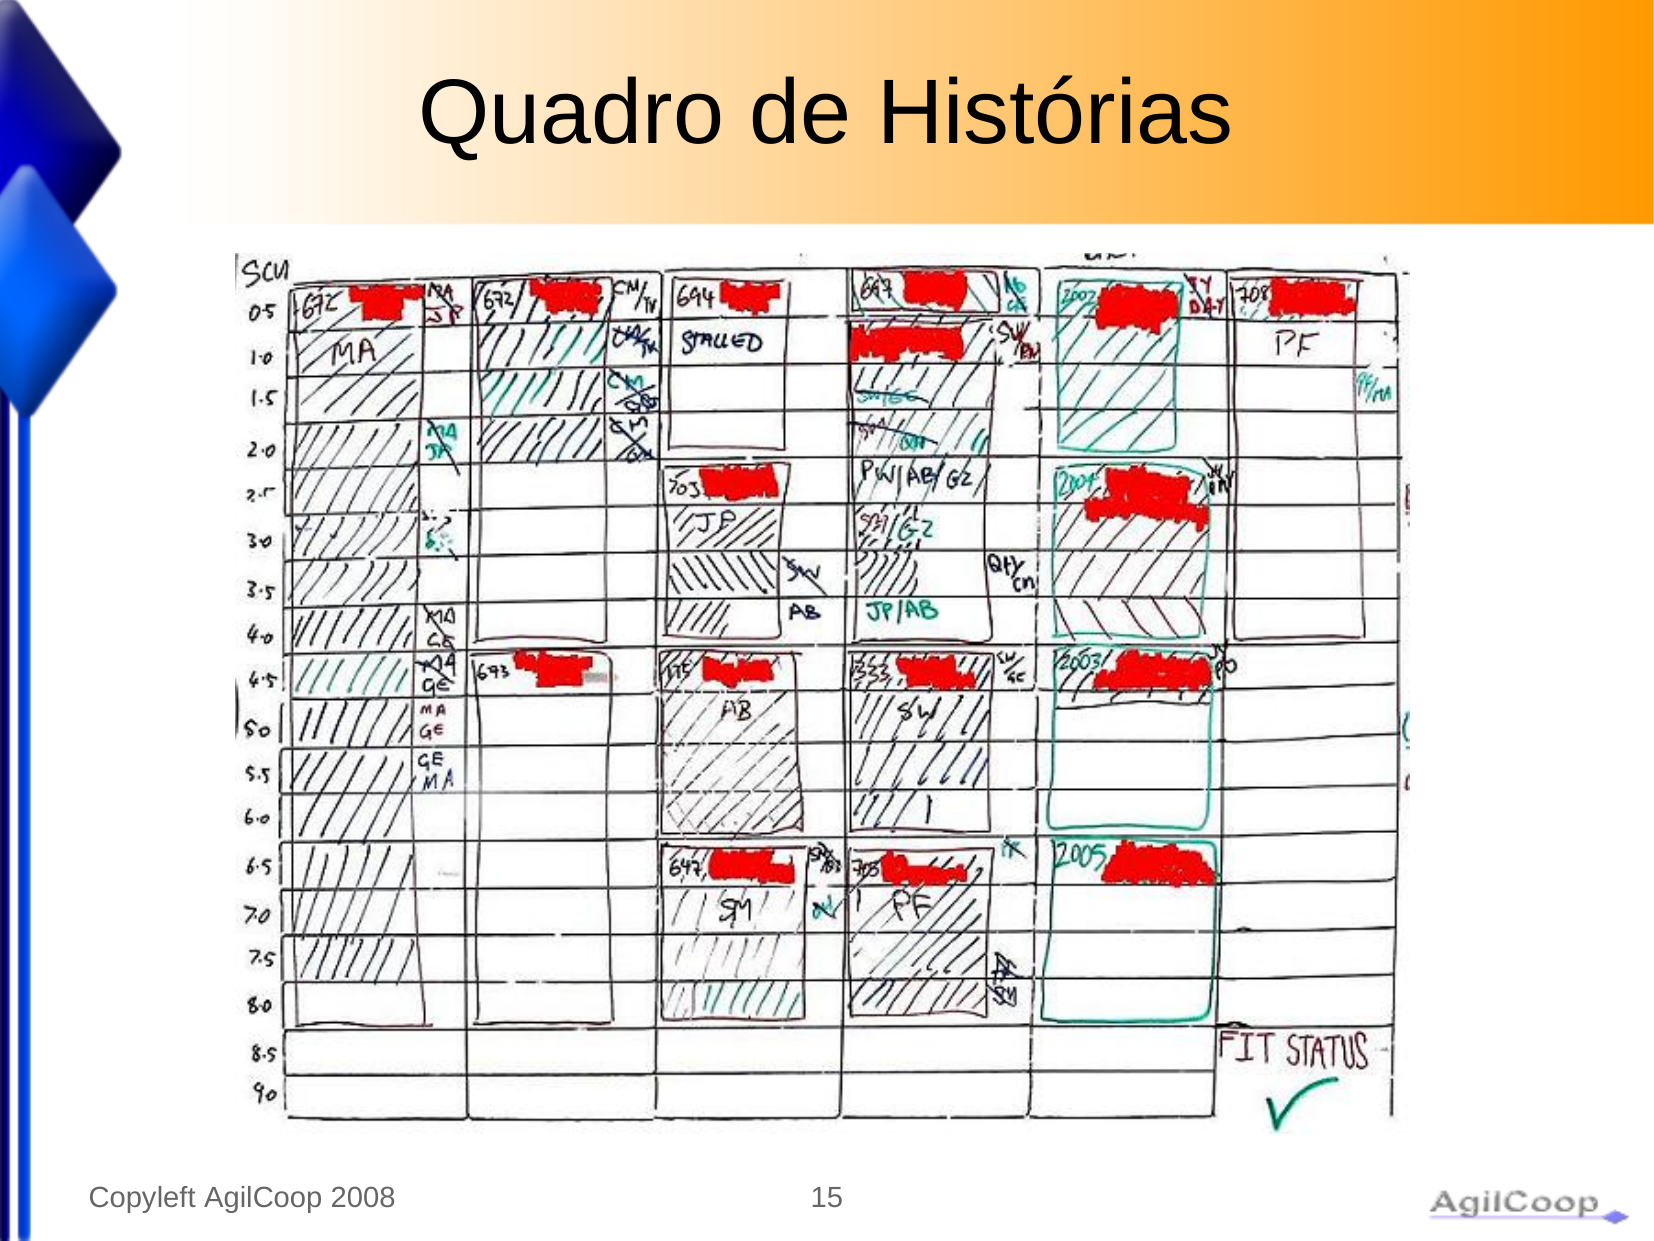

# Quadro de Histórias
Copyleft AgilCoop 2008
15